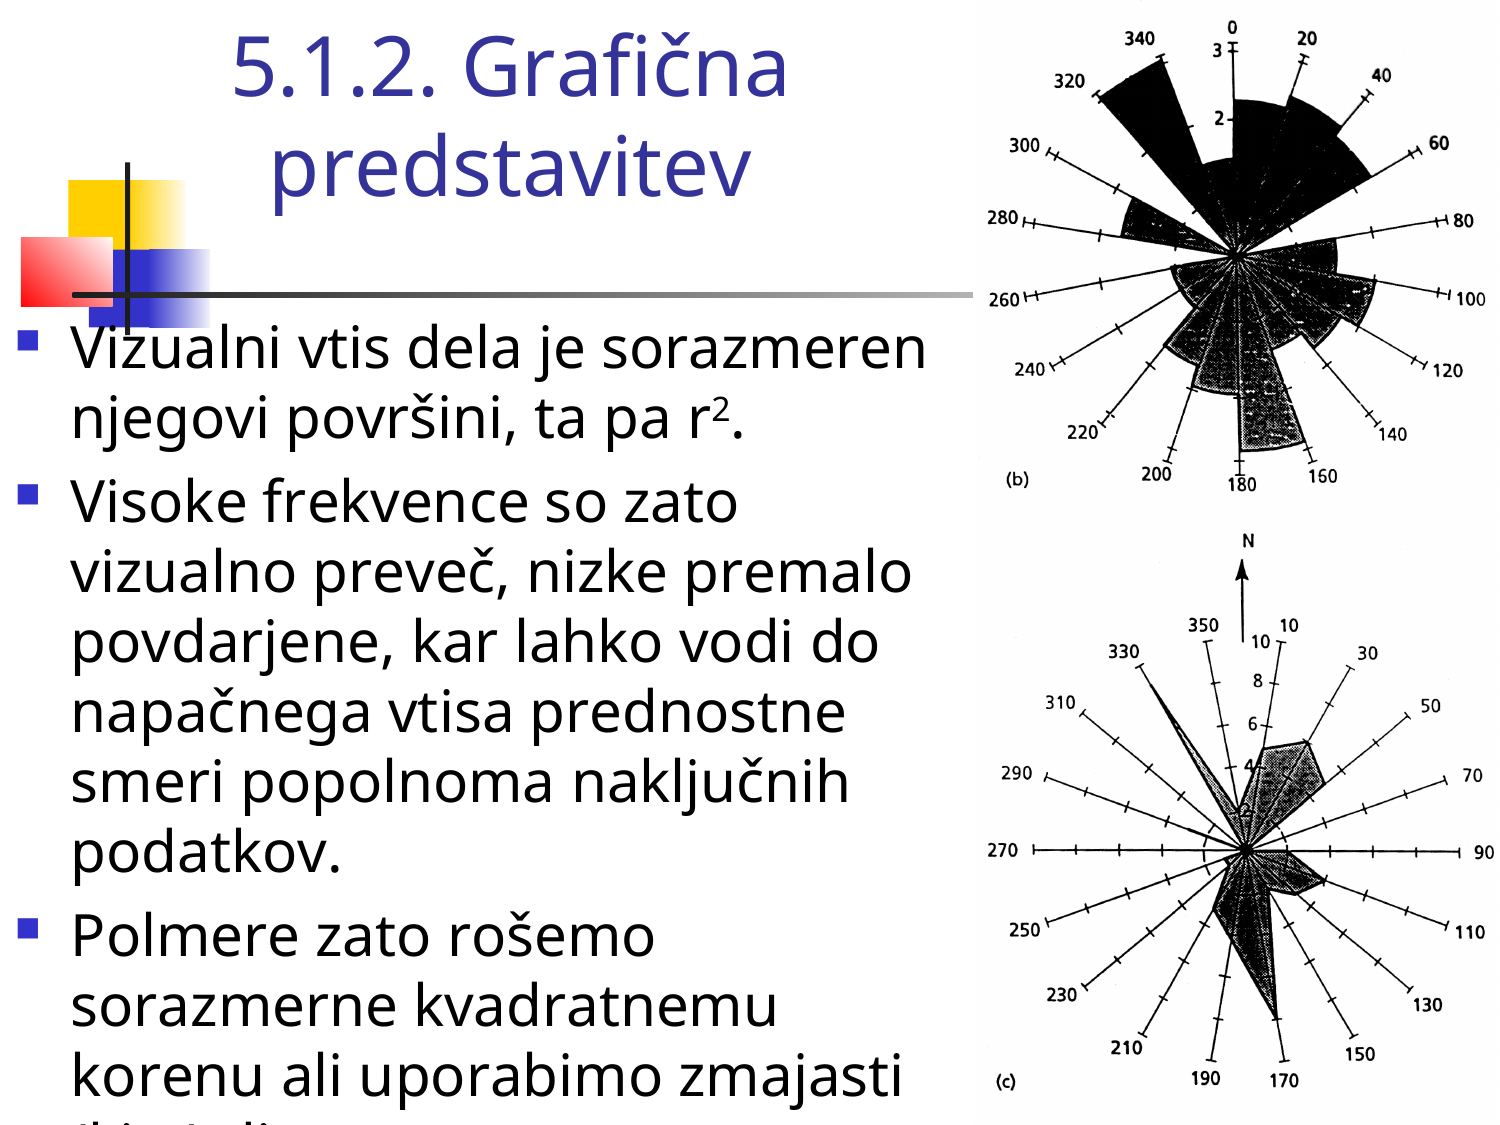

# 5.1.2. Grafična predstavitev
Vizualni vtis dela je sorazmeren njegovi površini, ta pa r2.
Visoke frekvence so zato vizualno preveč, nizke premalo povdarjene, kar lahko vodi do napačnega vtisa prednostne smeri popolnoma naključnih podatkov.
Polmere zato rošemo sorazmerne kvadratnemu korenu ali uporabimo zmajasti (kite) diagram.